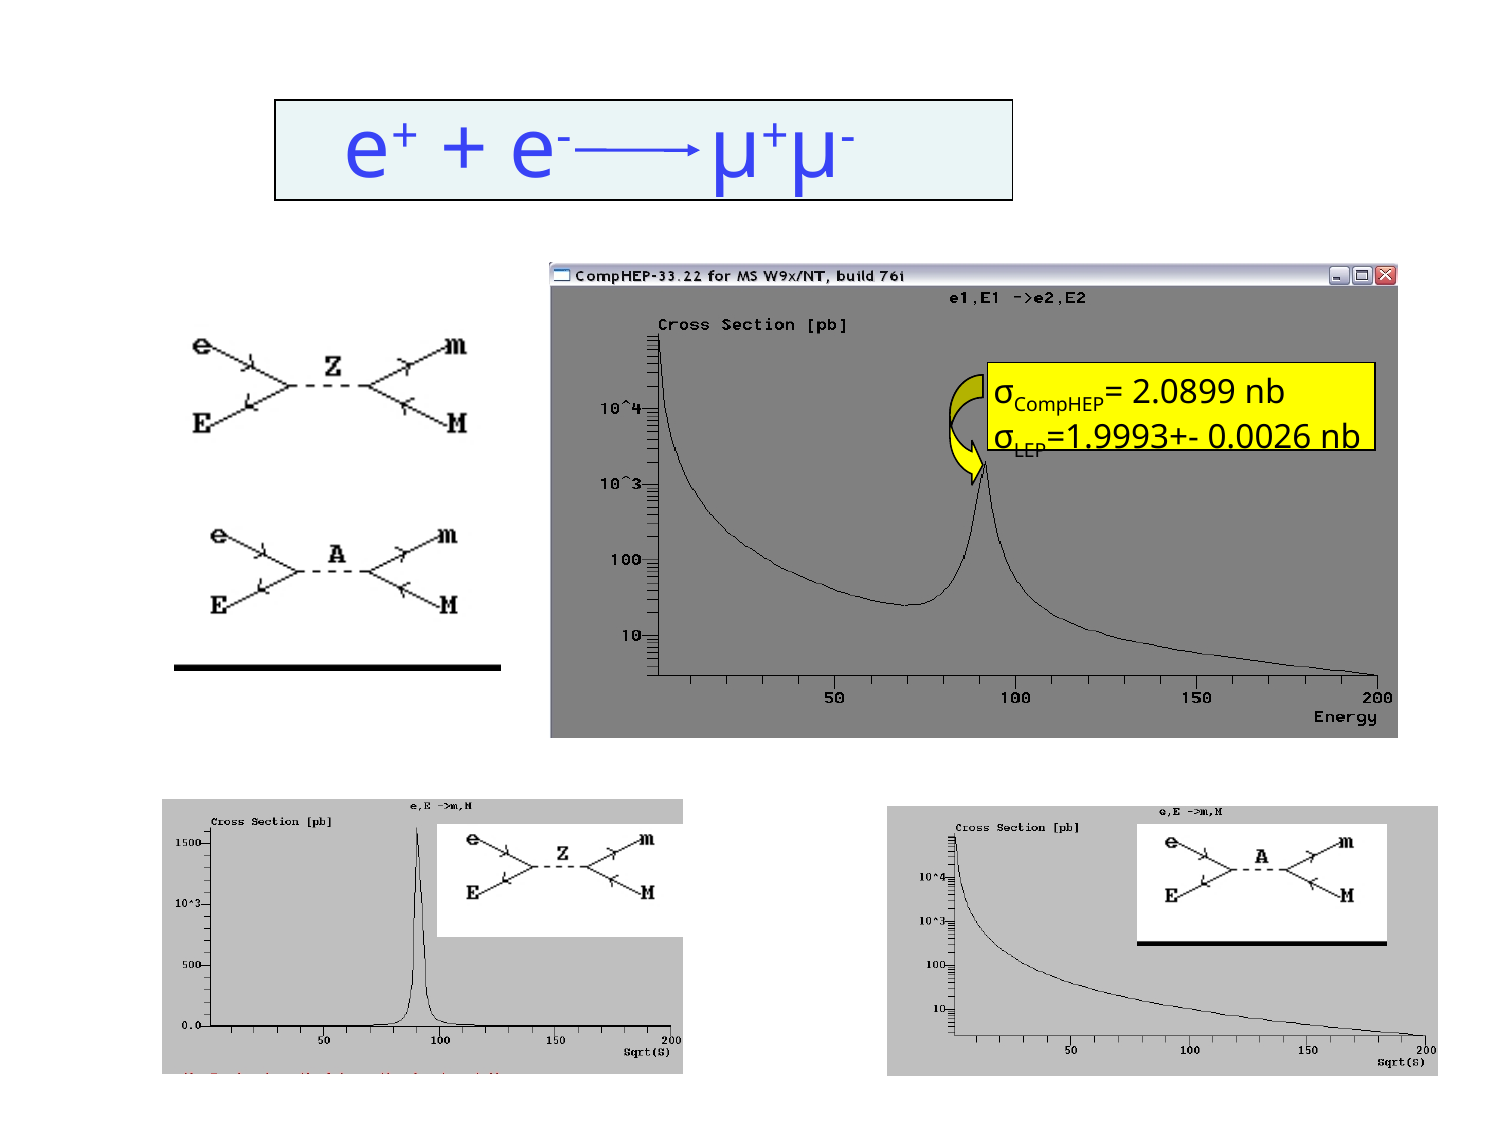

# e+ + e- μ+μ-
σCompHEP= 2.0899 nb
σLEP=1.9993+- 0.0026 nb